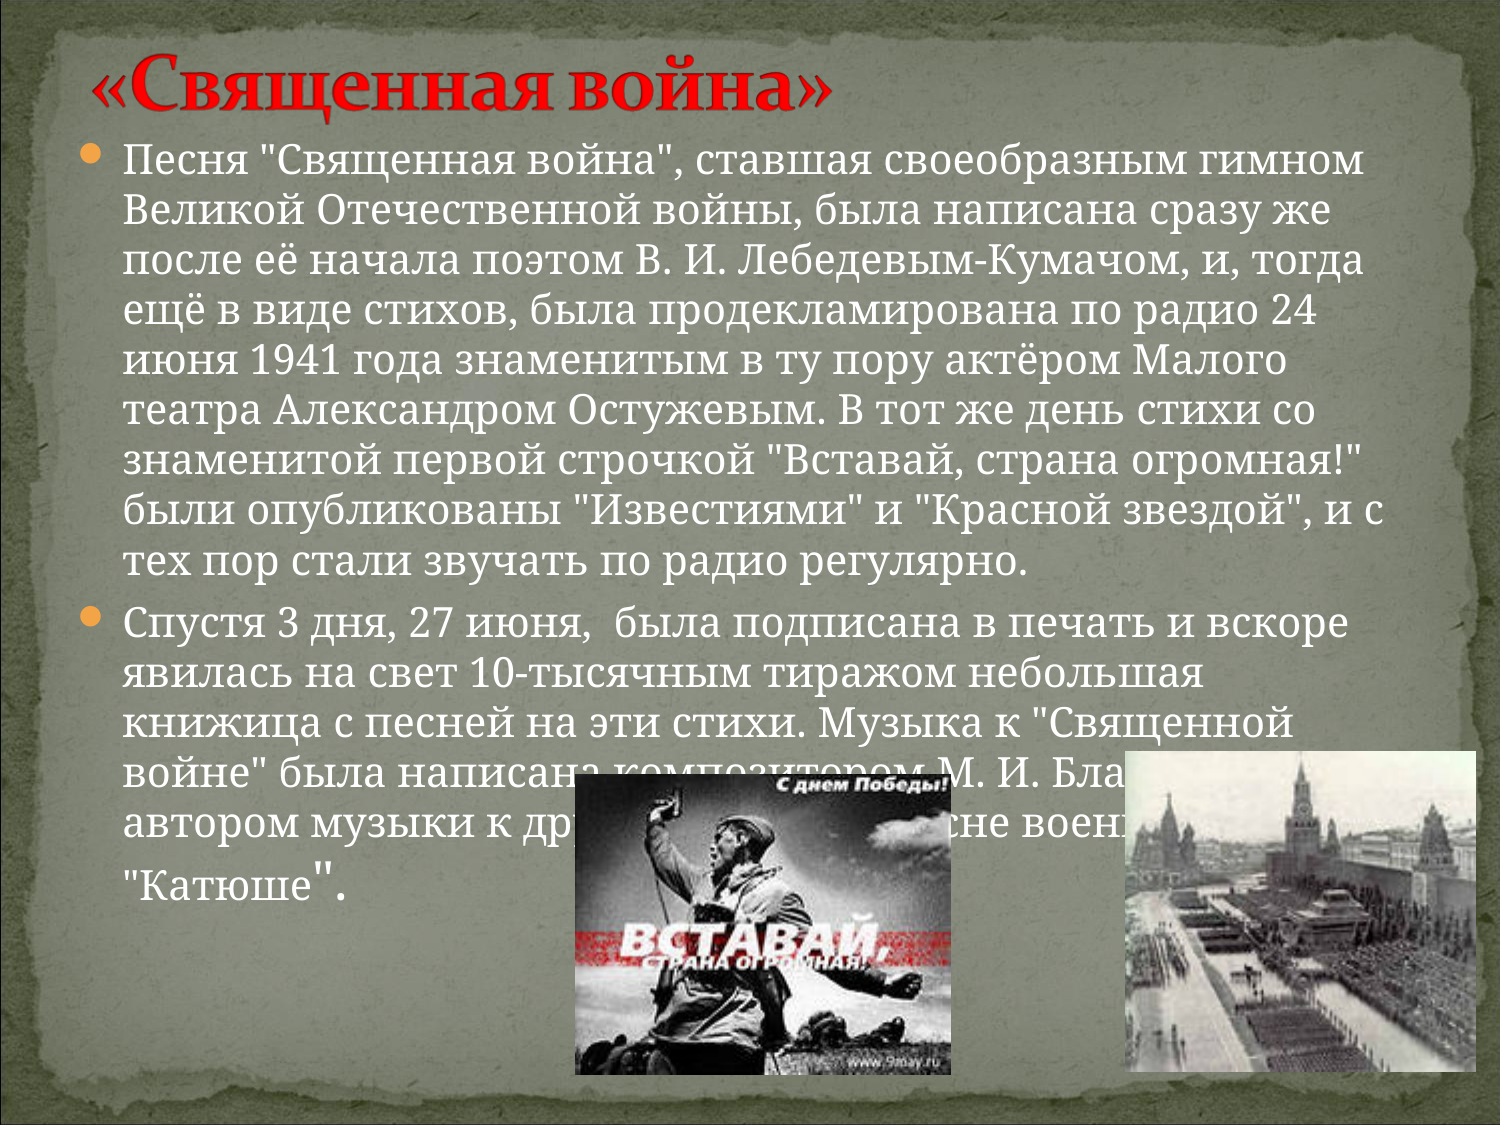

# Песня "Священная война", ставшая своеобразным гимном Великой Отечественной войны, была написана сразу же после её начала поэтом В. И. Лебедевым-Кумачом, и, тогда ещё в виде стихов, была продекламирована по радио 24 июня 1941 года знаменитым в ту пору актёром Малого театра Александром Остужевым. В тот же день стихи со знаменитой первой строчкой "Вставай, страна огромная!" были опубликованы "Известиями" и "Красной звездой", и с тех пор стали звучать по радио регулярно.
Спустя 3 дня, 27 июня, была подписана в печать и вскоре явилась на свет 10-тысячным тиражом небольшая книжица с песней на эти стихи. Музыка к "Священной войне" была написана композитором М. И. Блантером, автором музыки к другой знаковой песне военных лет "Катюше".